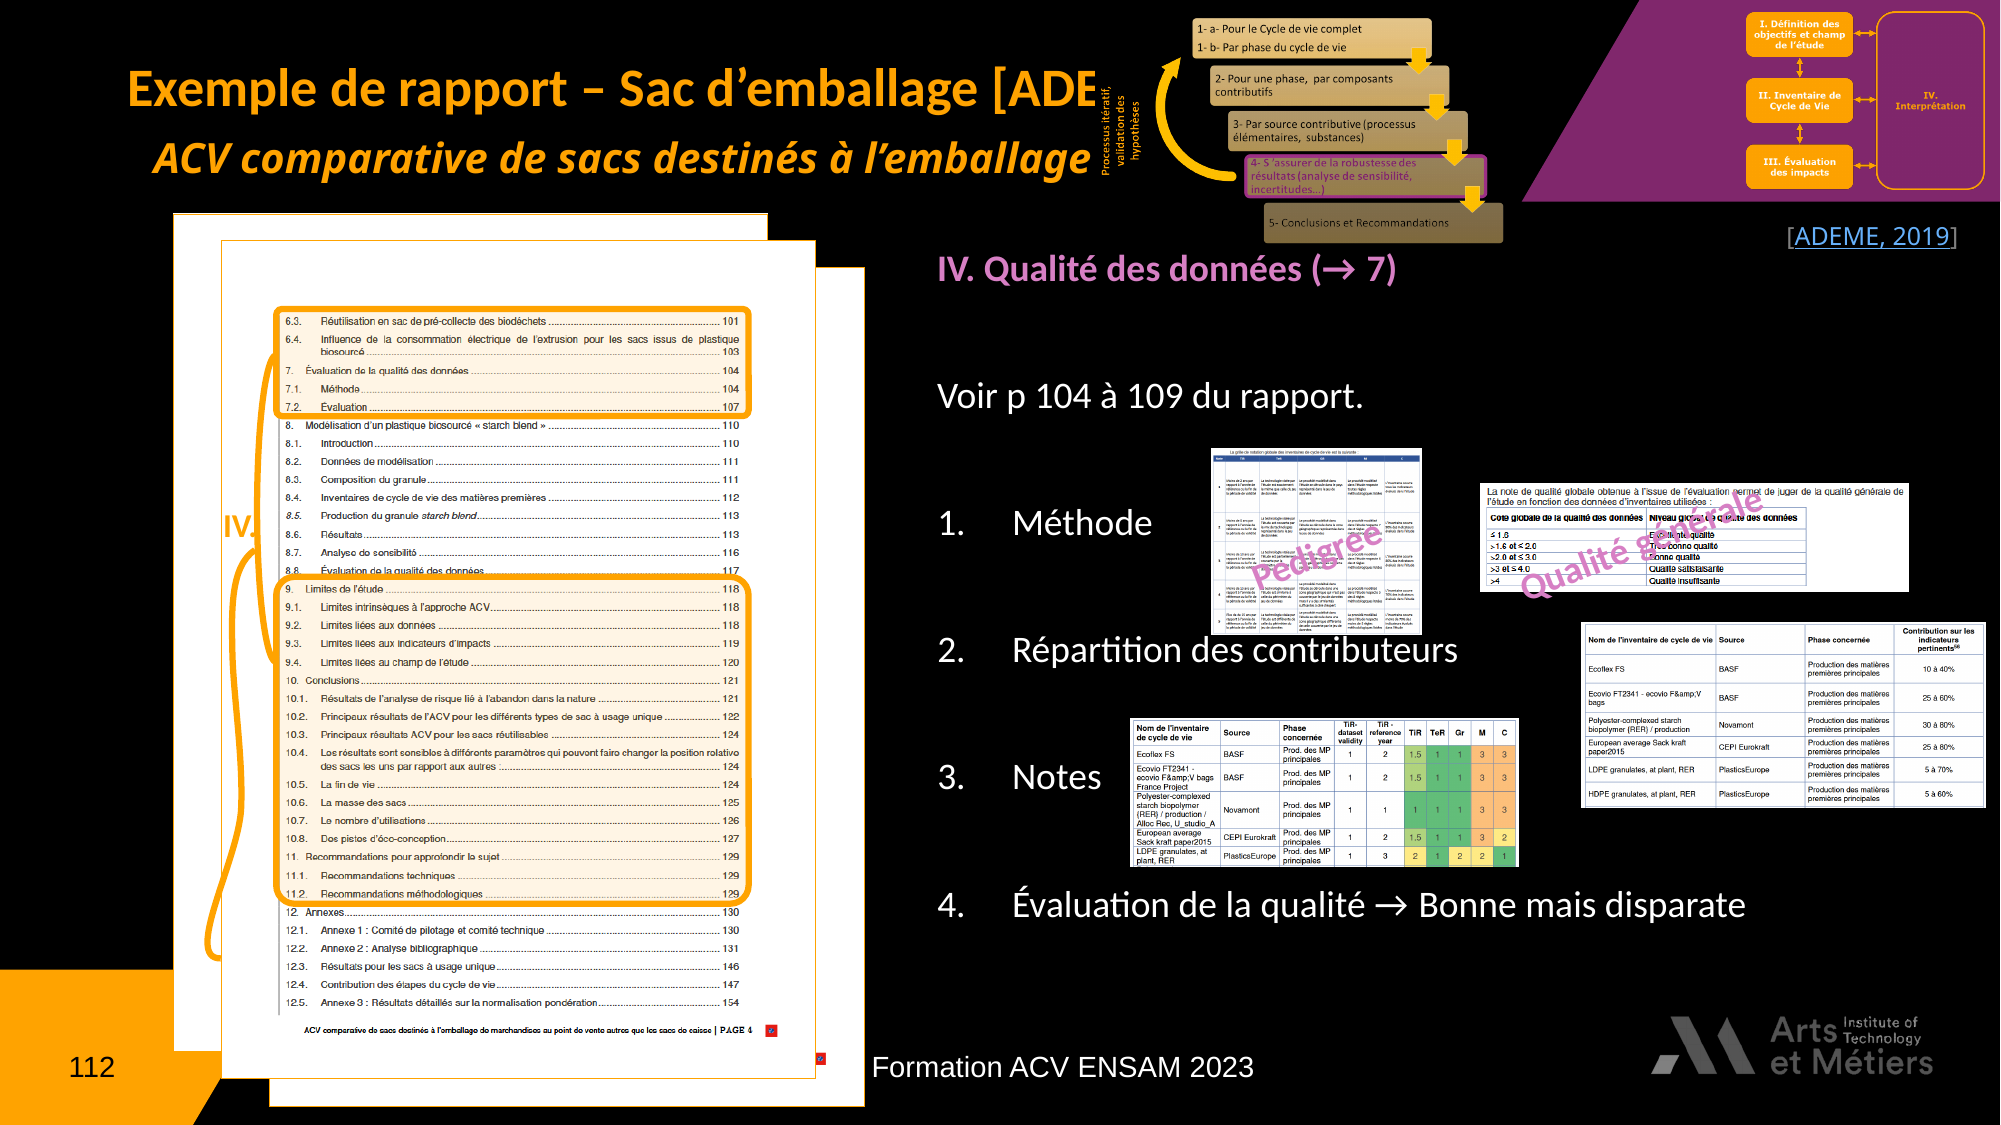

# Exemple de rapport – Sac d’emballage [ADEME]
ACV comparative de sacs destinés à l’emballage de marchandises
[ADEME, 2019]
IV. Qualité des données (→ 7)
Voir p 104 à 109 du rapport.
Méthode
Répartition des contributeurs
Notes
Évaluation de la qualité → Bonne mais disparate
IV.
Qualité générale
Pedigree